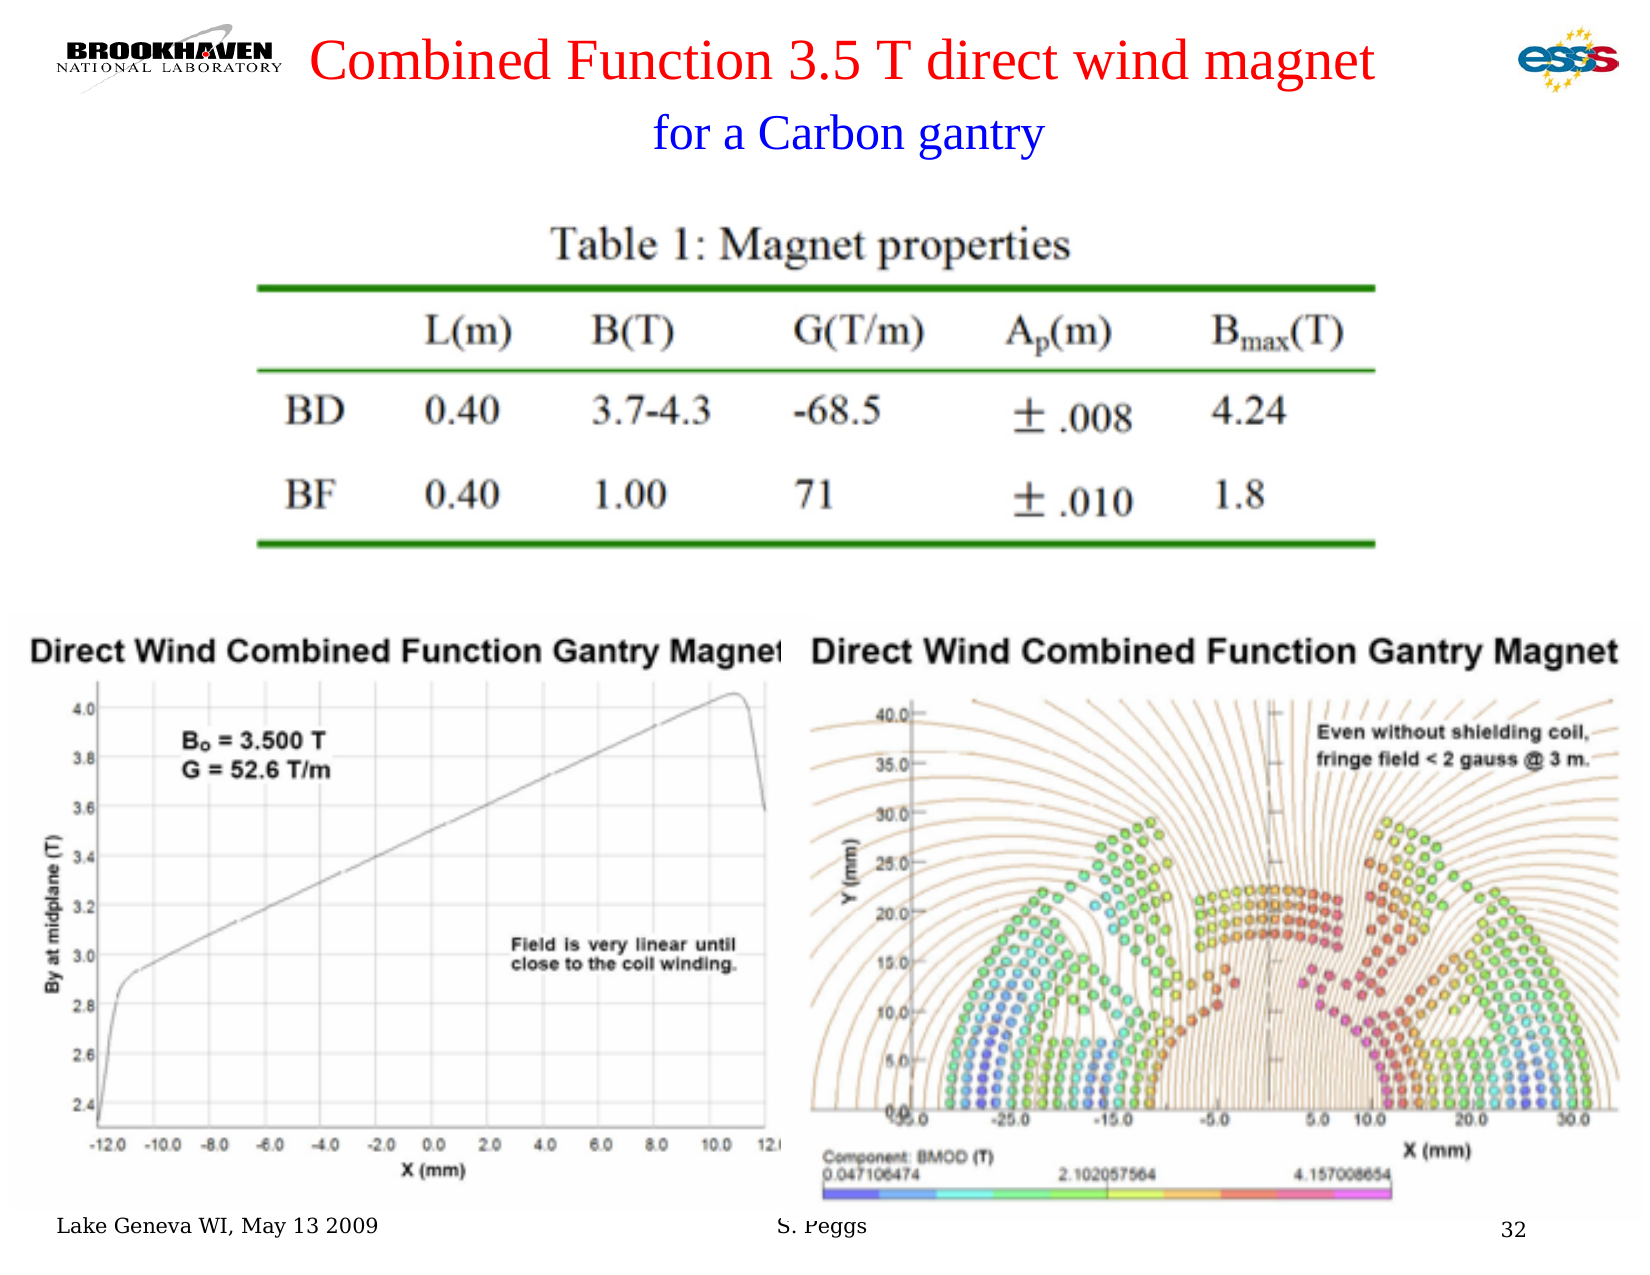

Combined Function 3.5 T direct wind magnet
 for a Carbon gantry